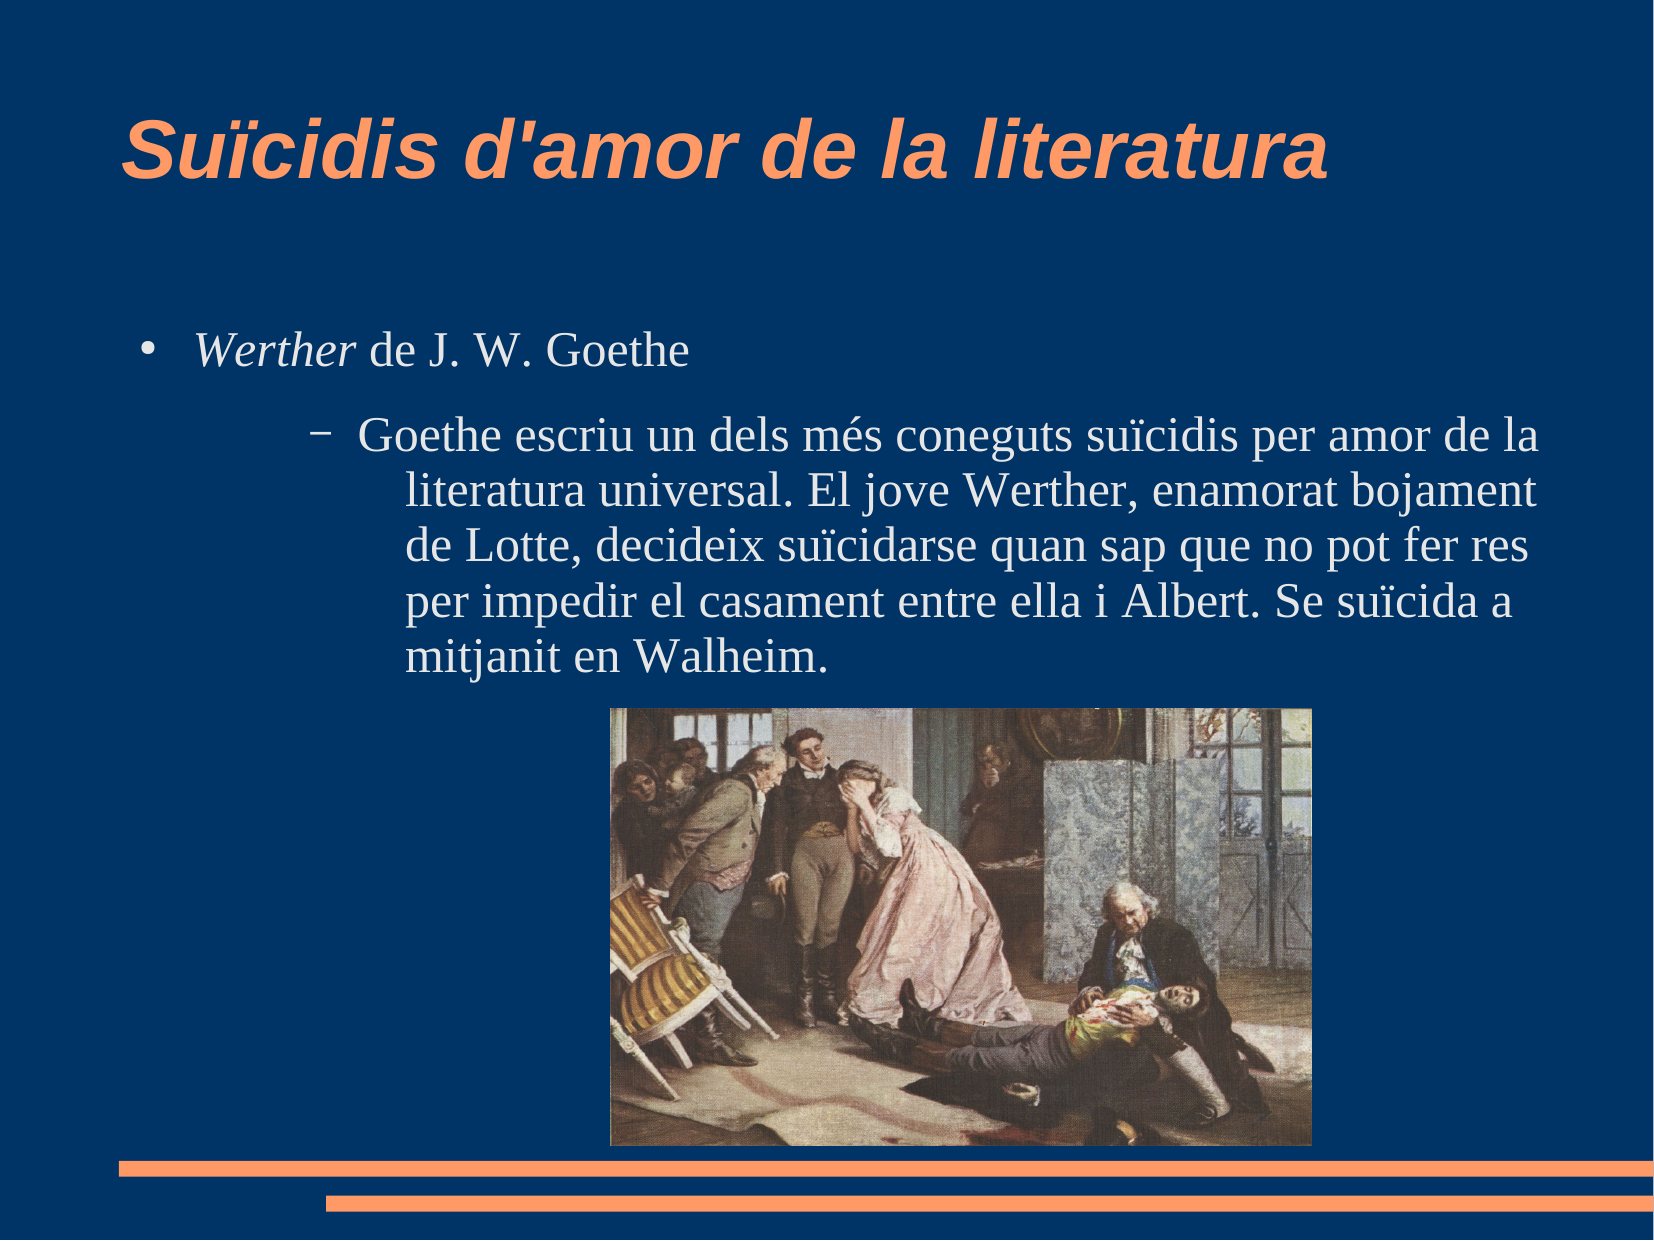

# Suïcidis d'amor de la literatura
Werther de J. W. Goethe
Goethe escriu un dels més coneguts suïcidis per amor de la literatura universal. El jove Werther, enamorat bojament de Lotte, decideix suïcidarse quan sap que no pot fer res per impedir el casament entre ella i Albert. Se suïcida a mitjanit en Walheim.